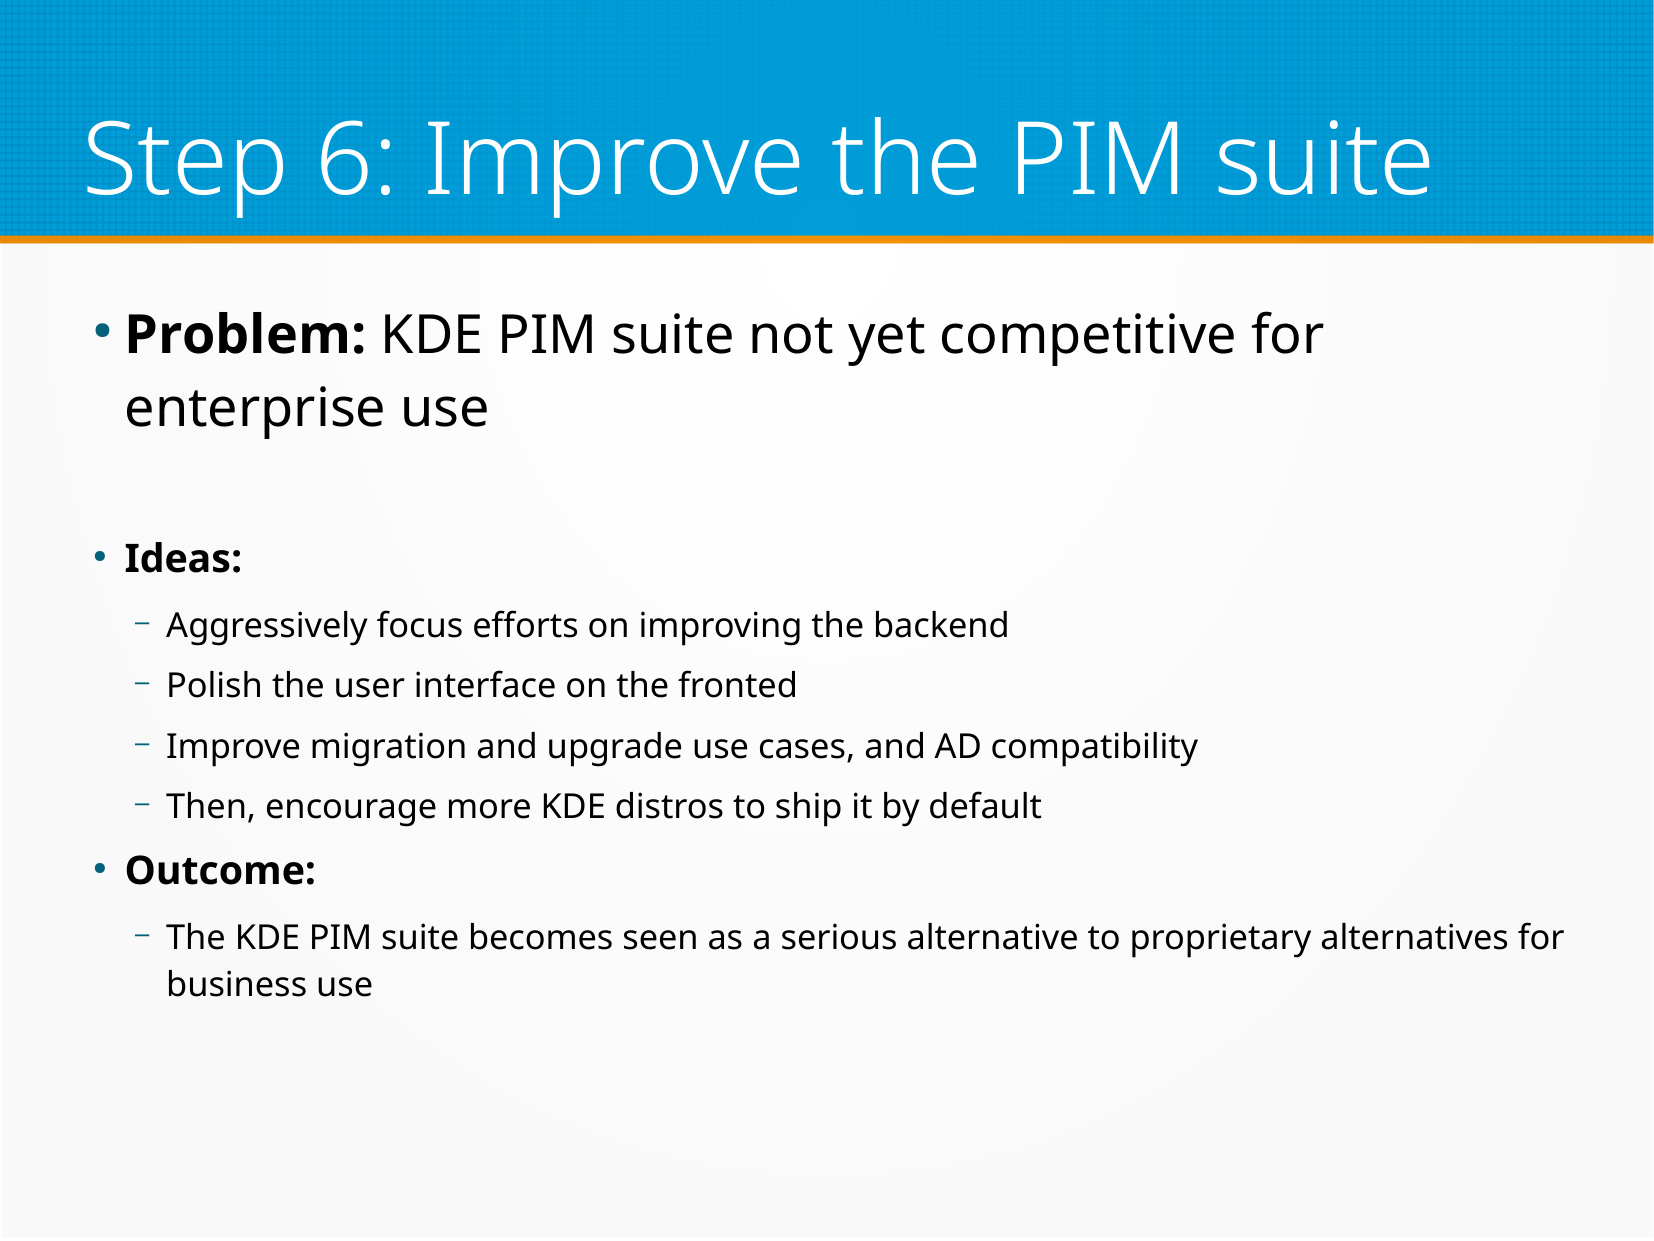

# Step 6: Improve the PIM suite
Problem: KDE PIM suite not yet competitive for enterprise use
Ideas:
Aggressively focus efforts on improving the backend
Polish the user interface on the fronted
Improve migration and upgrade use cases, and AD compatibility
Then, encourage more KDE distros to ship it by default
Outcome:
The KDE PIM suite becomes seen as a serious alternative to proprietary alternatives for business use